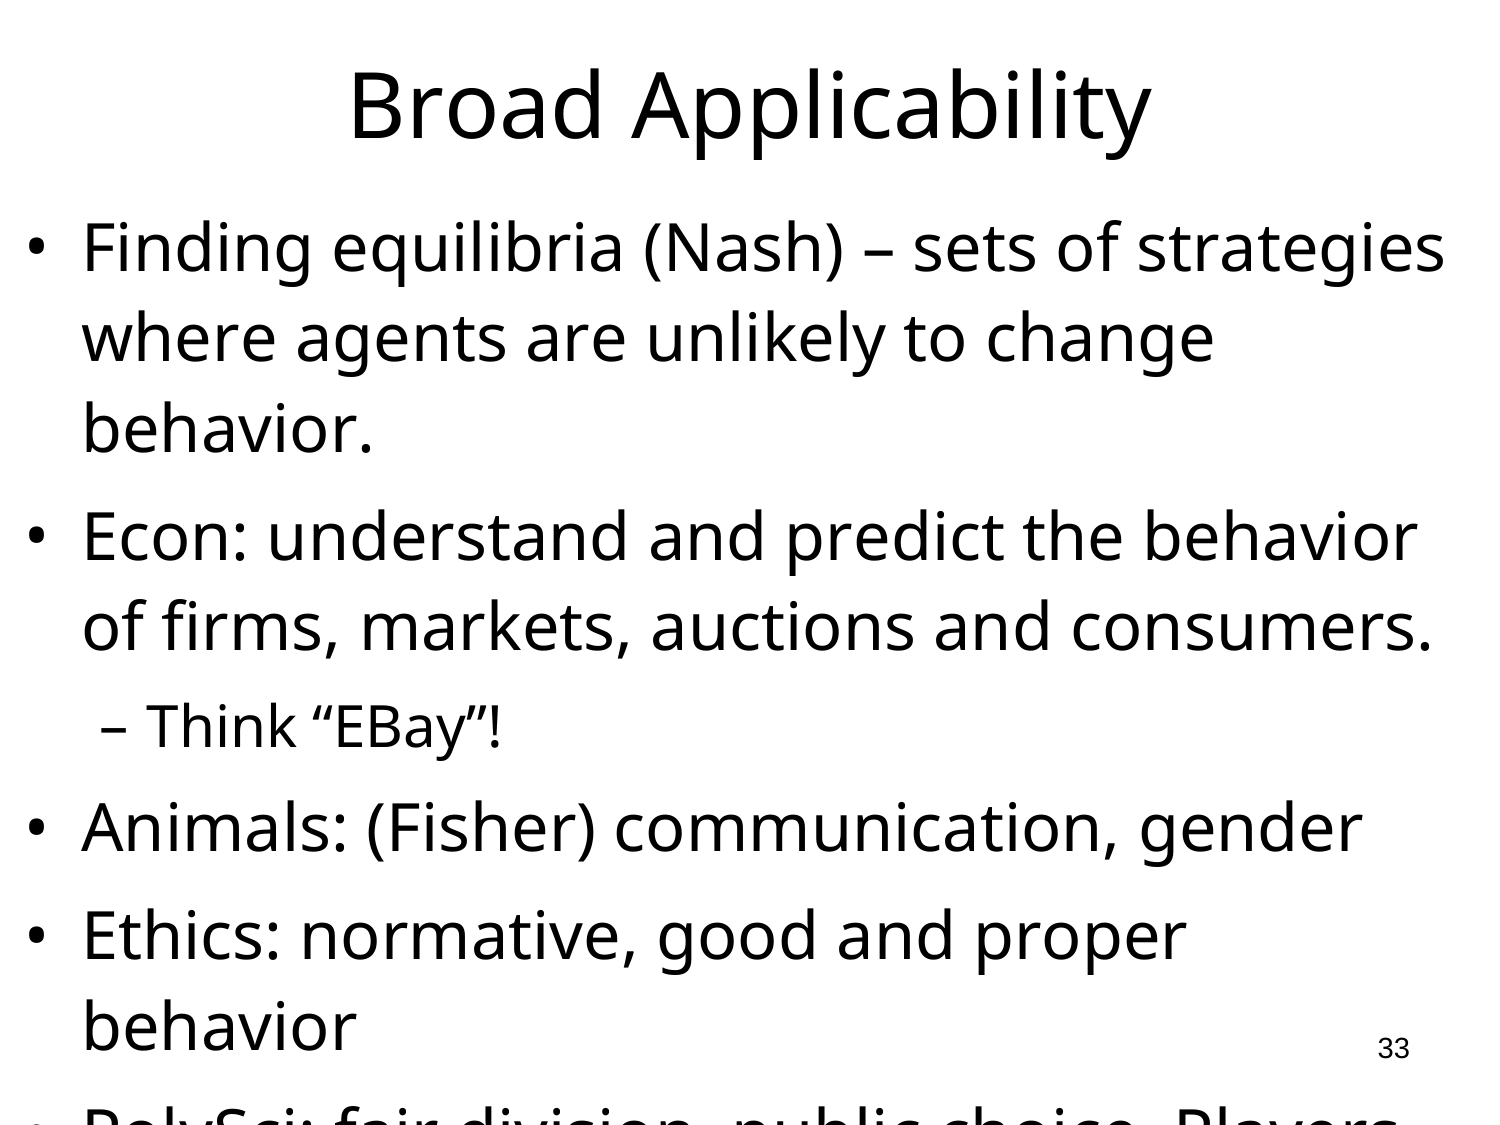

# Broad Applicability
Finding equilibria (Nash) – sets of strategies where agents are unlikely to change behavior.
Econ: understand and predict the behavior of firms, markets, auctions and consumers.
Think “EBay”!
Animals: (Fisher) communication, gender
Ethics: normative, good and proper behavior
PolySci: fair division, public choice. Players are voters, states, interest groups, politicians.
33